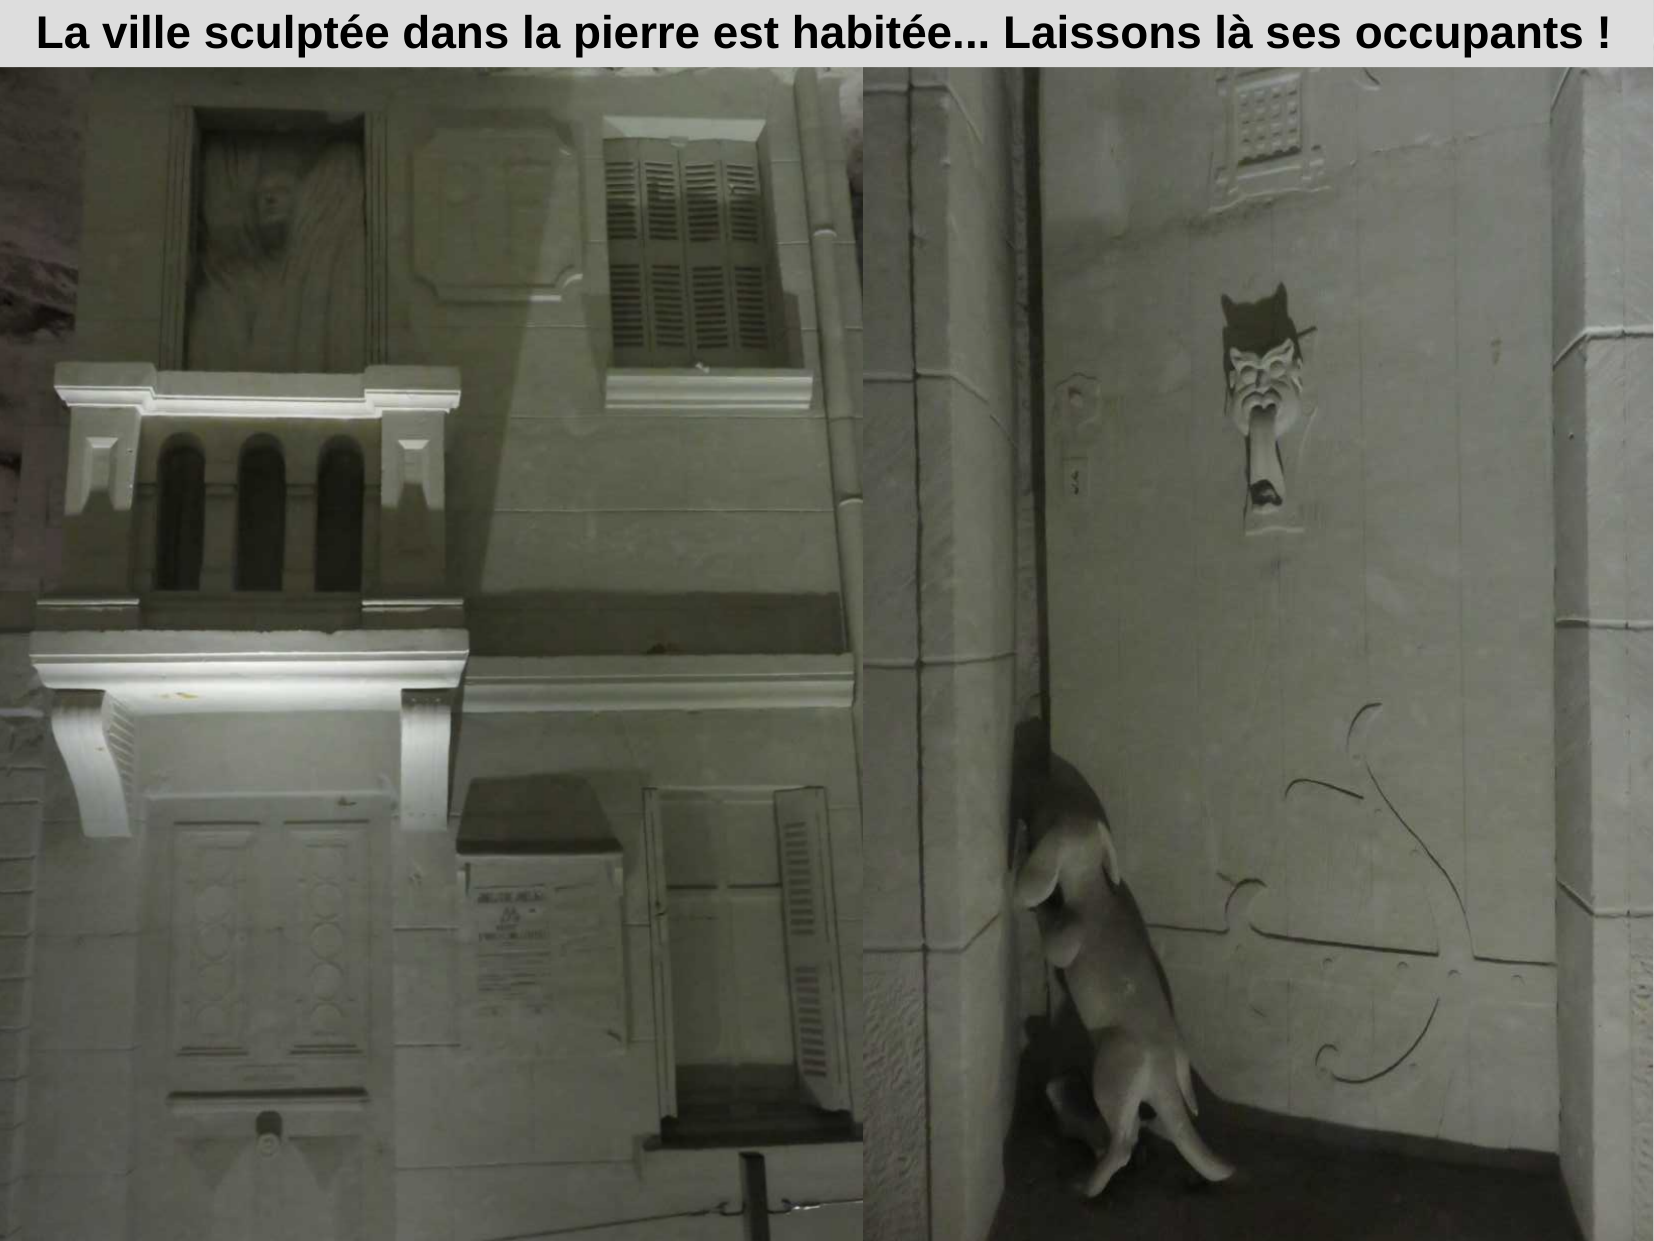

La ville sculptée dans la pierre est habitée... Laissons là ses occupants !